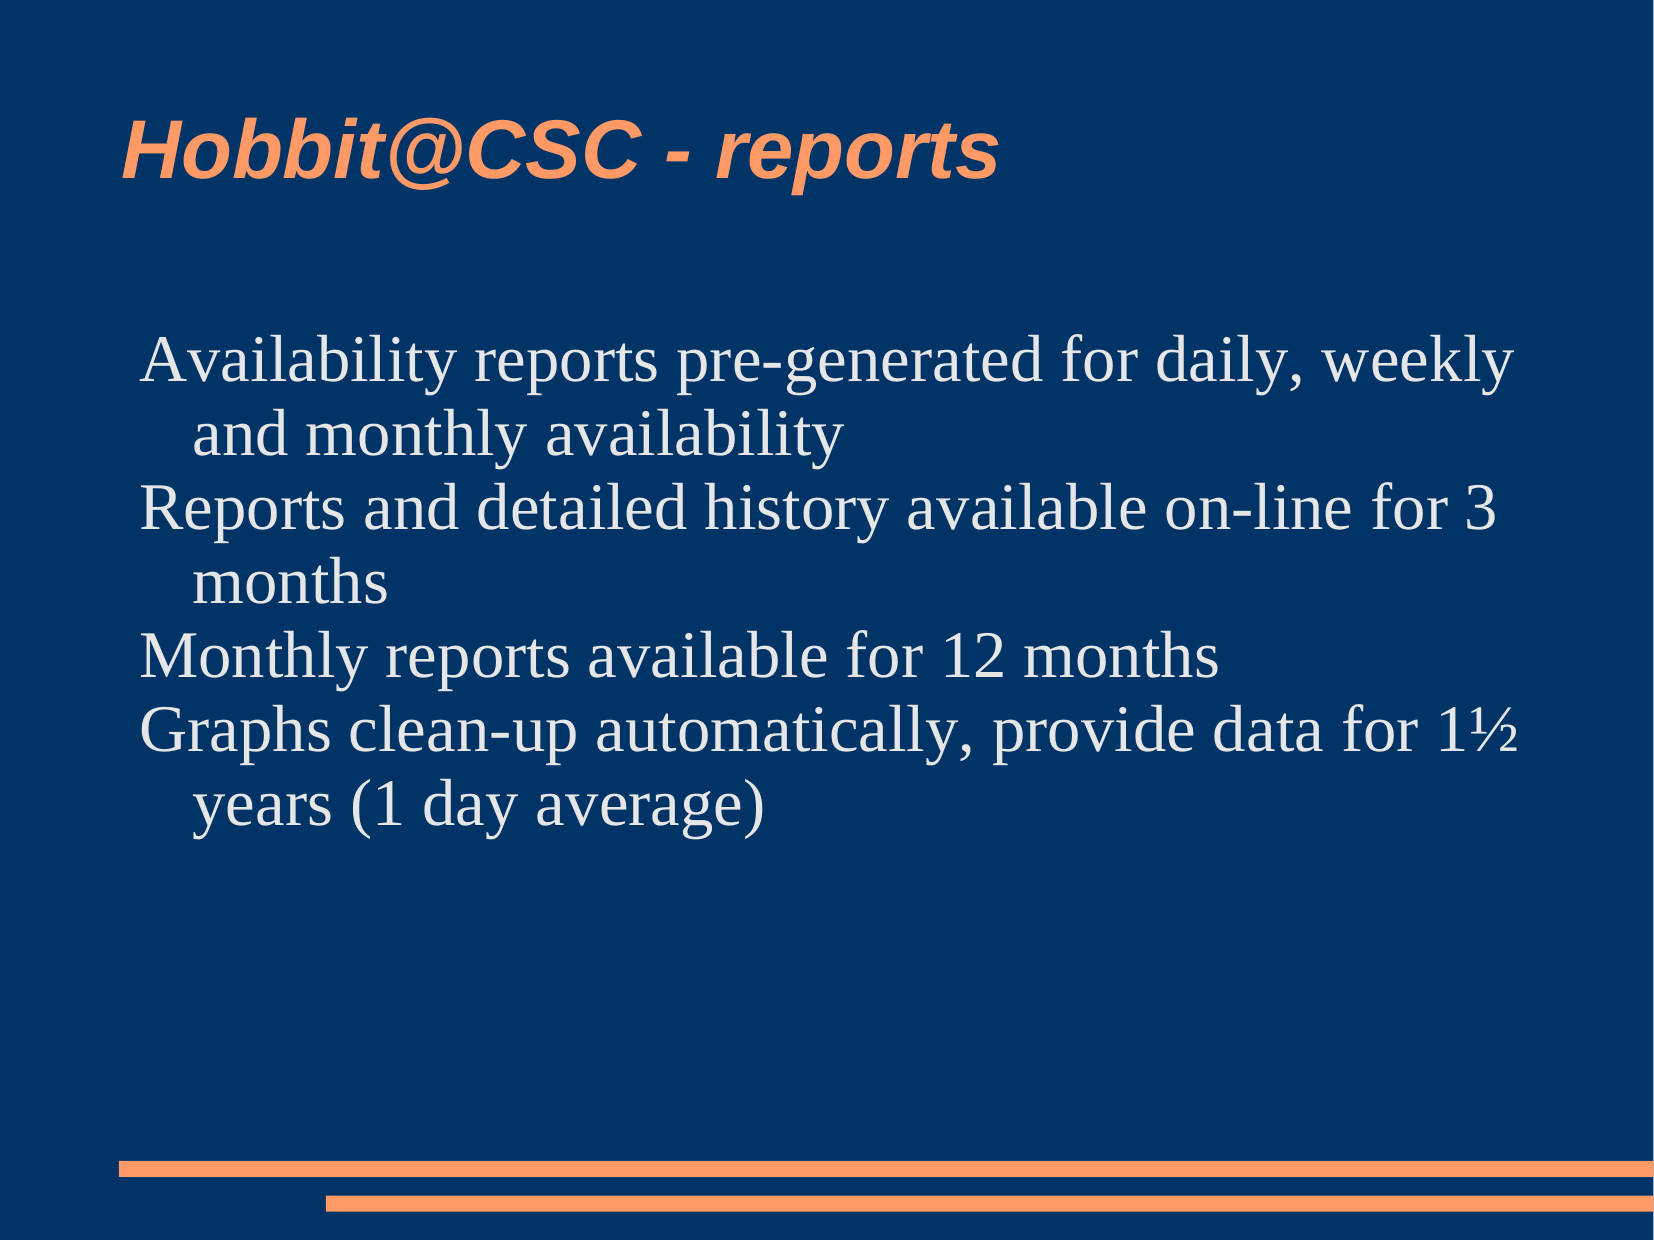

# Hobbit@CSC - reports
Availability reports pre-generated for daily, weekly and monthly availability
Reports and detailed history available on-line for 3 months
Monthly reports available for 12 months
Graphs clean-up automatically, provide data for 1½ years (1 day average)